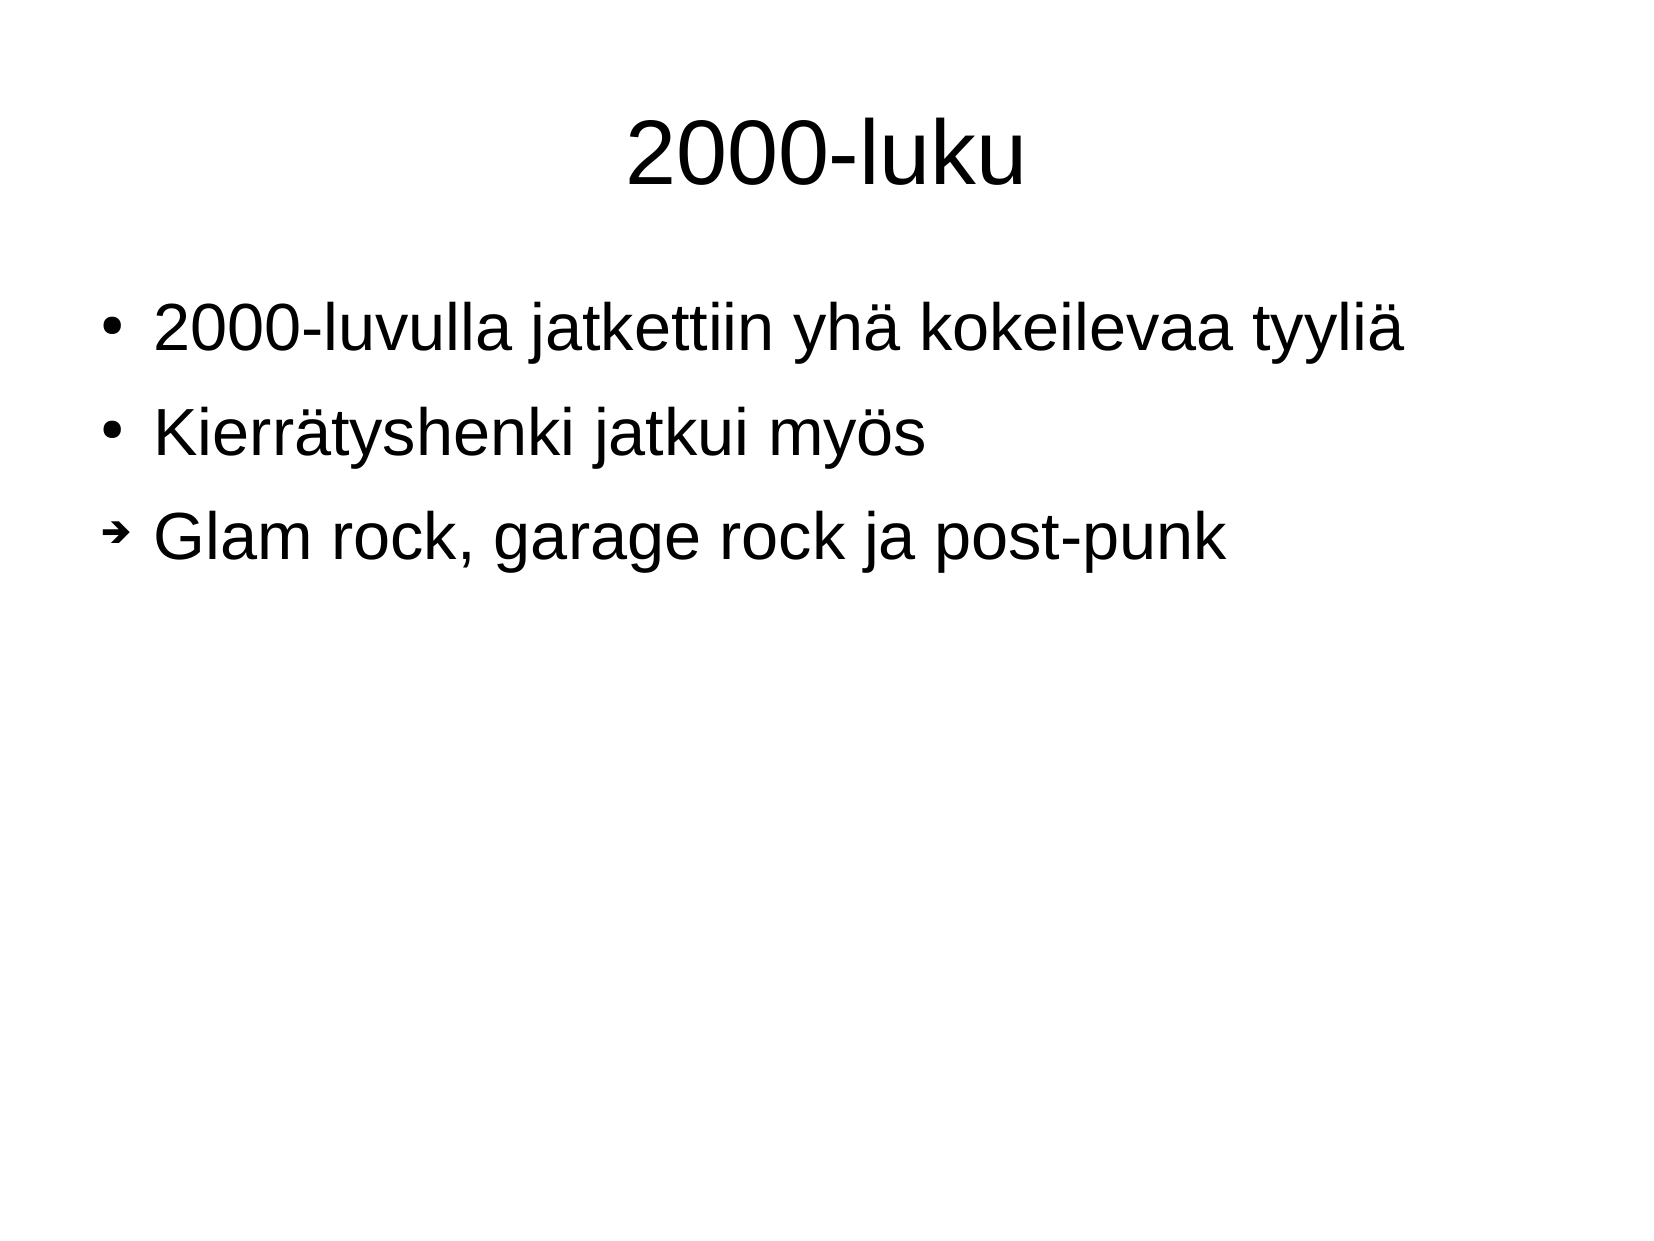

# 2000-luku
2000-luvulla jatkettiin yhä kokeilevaa tyyliä
Kierrätyshenki jatkui myös
Glam rock, garage rock ja post-punk